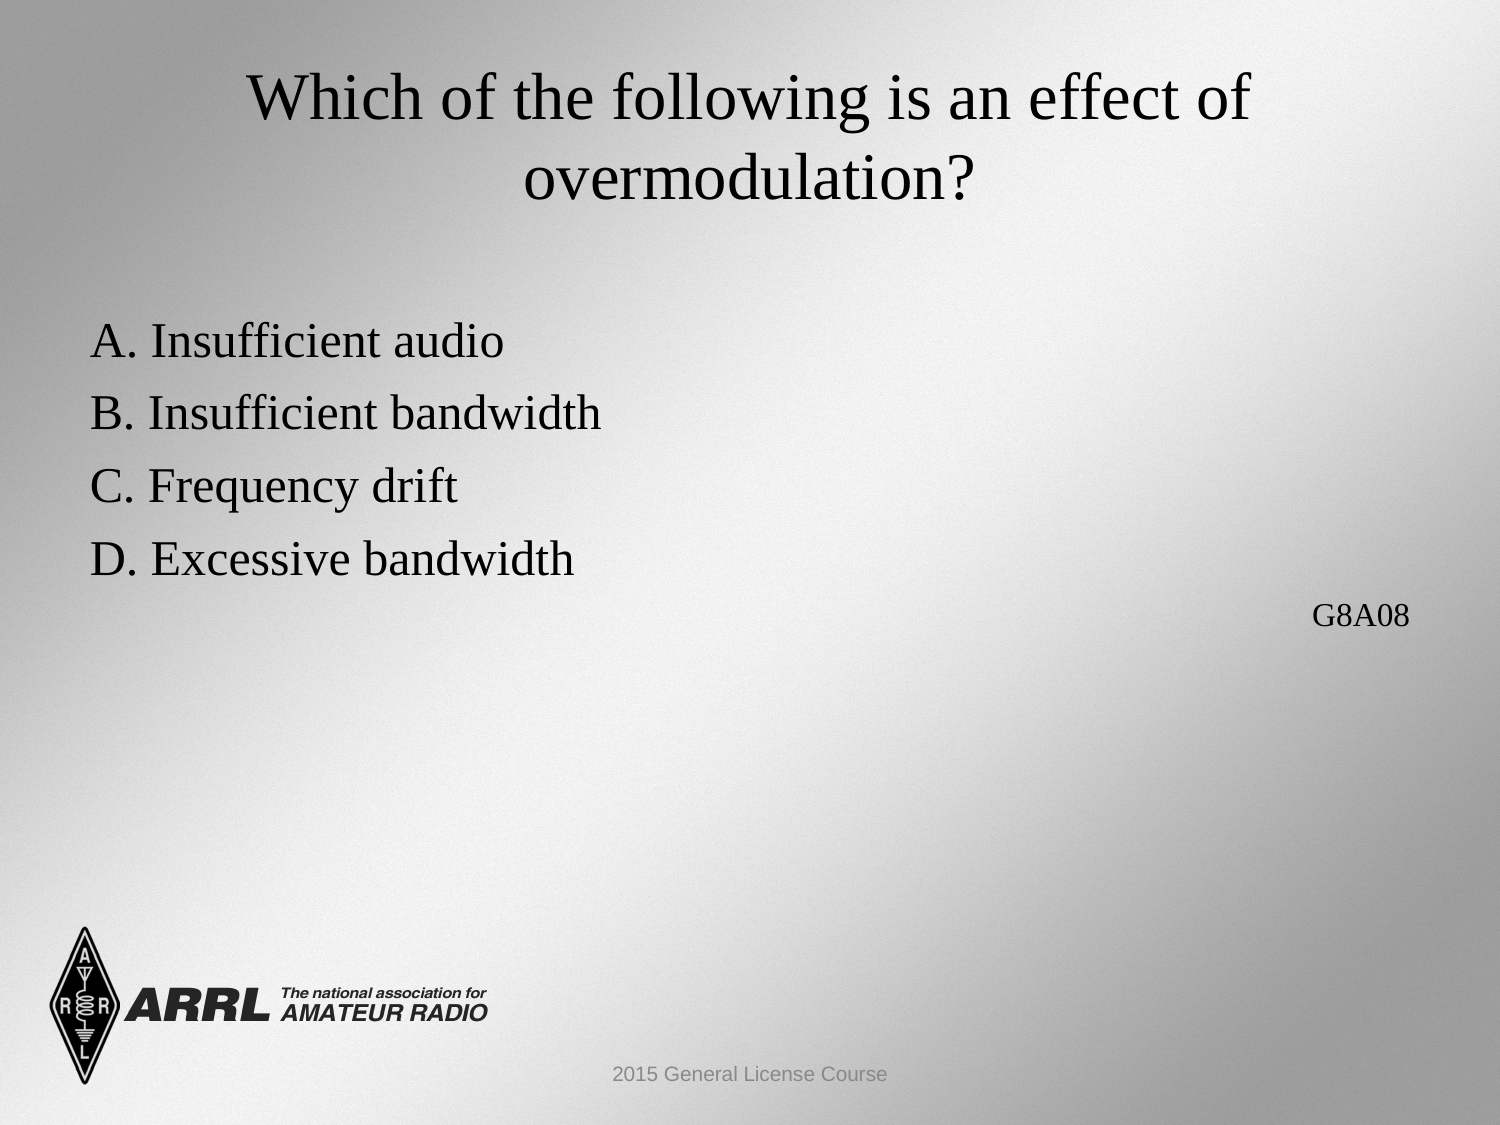

# Which of the following is an effect of overmodulation?
A. Insufficient audio
B. Insufficient bandwidth
C. Frequency drift
D. Excessive bandwidth
 G8A08
2015 General License Course